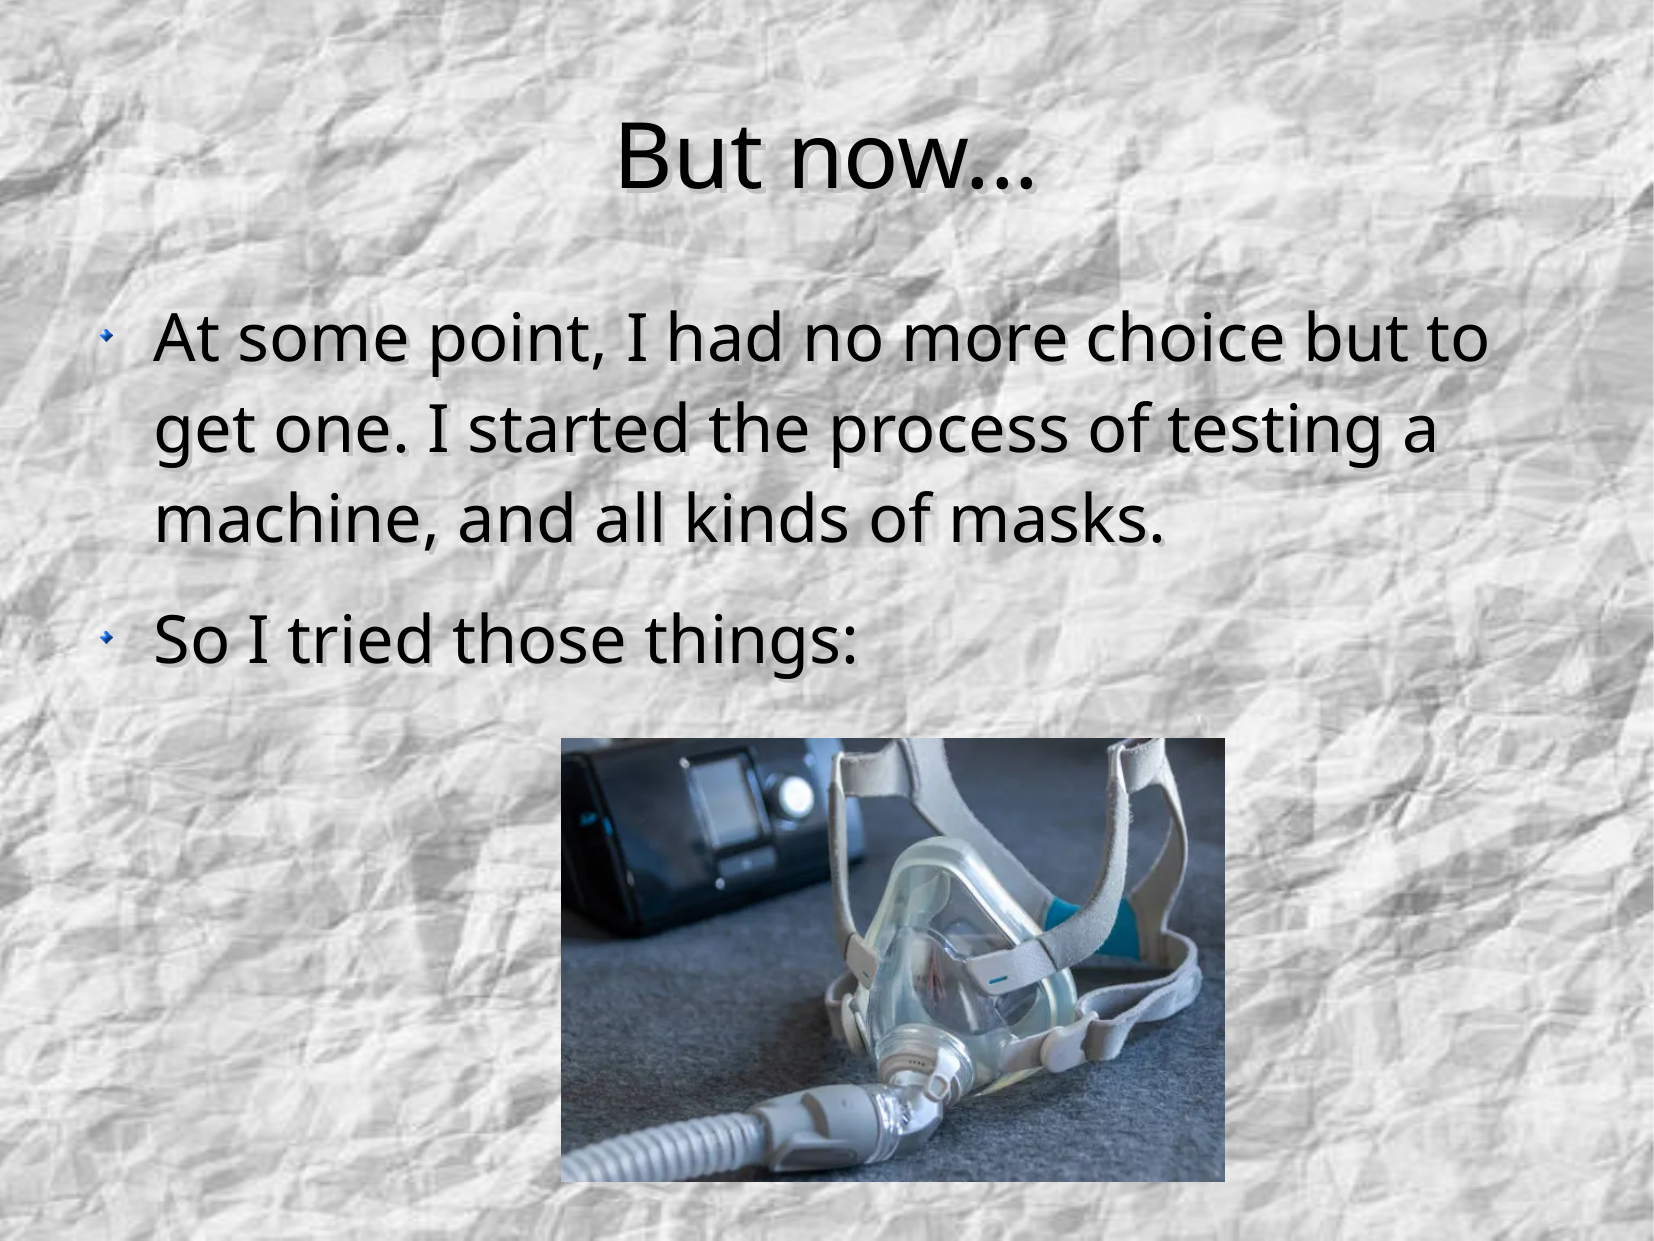

# But now...
At some point, I had no more choice but to get one. I started the process of testing a machine, and all kinds of masks.
So I tried those things: